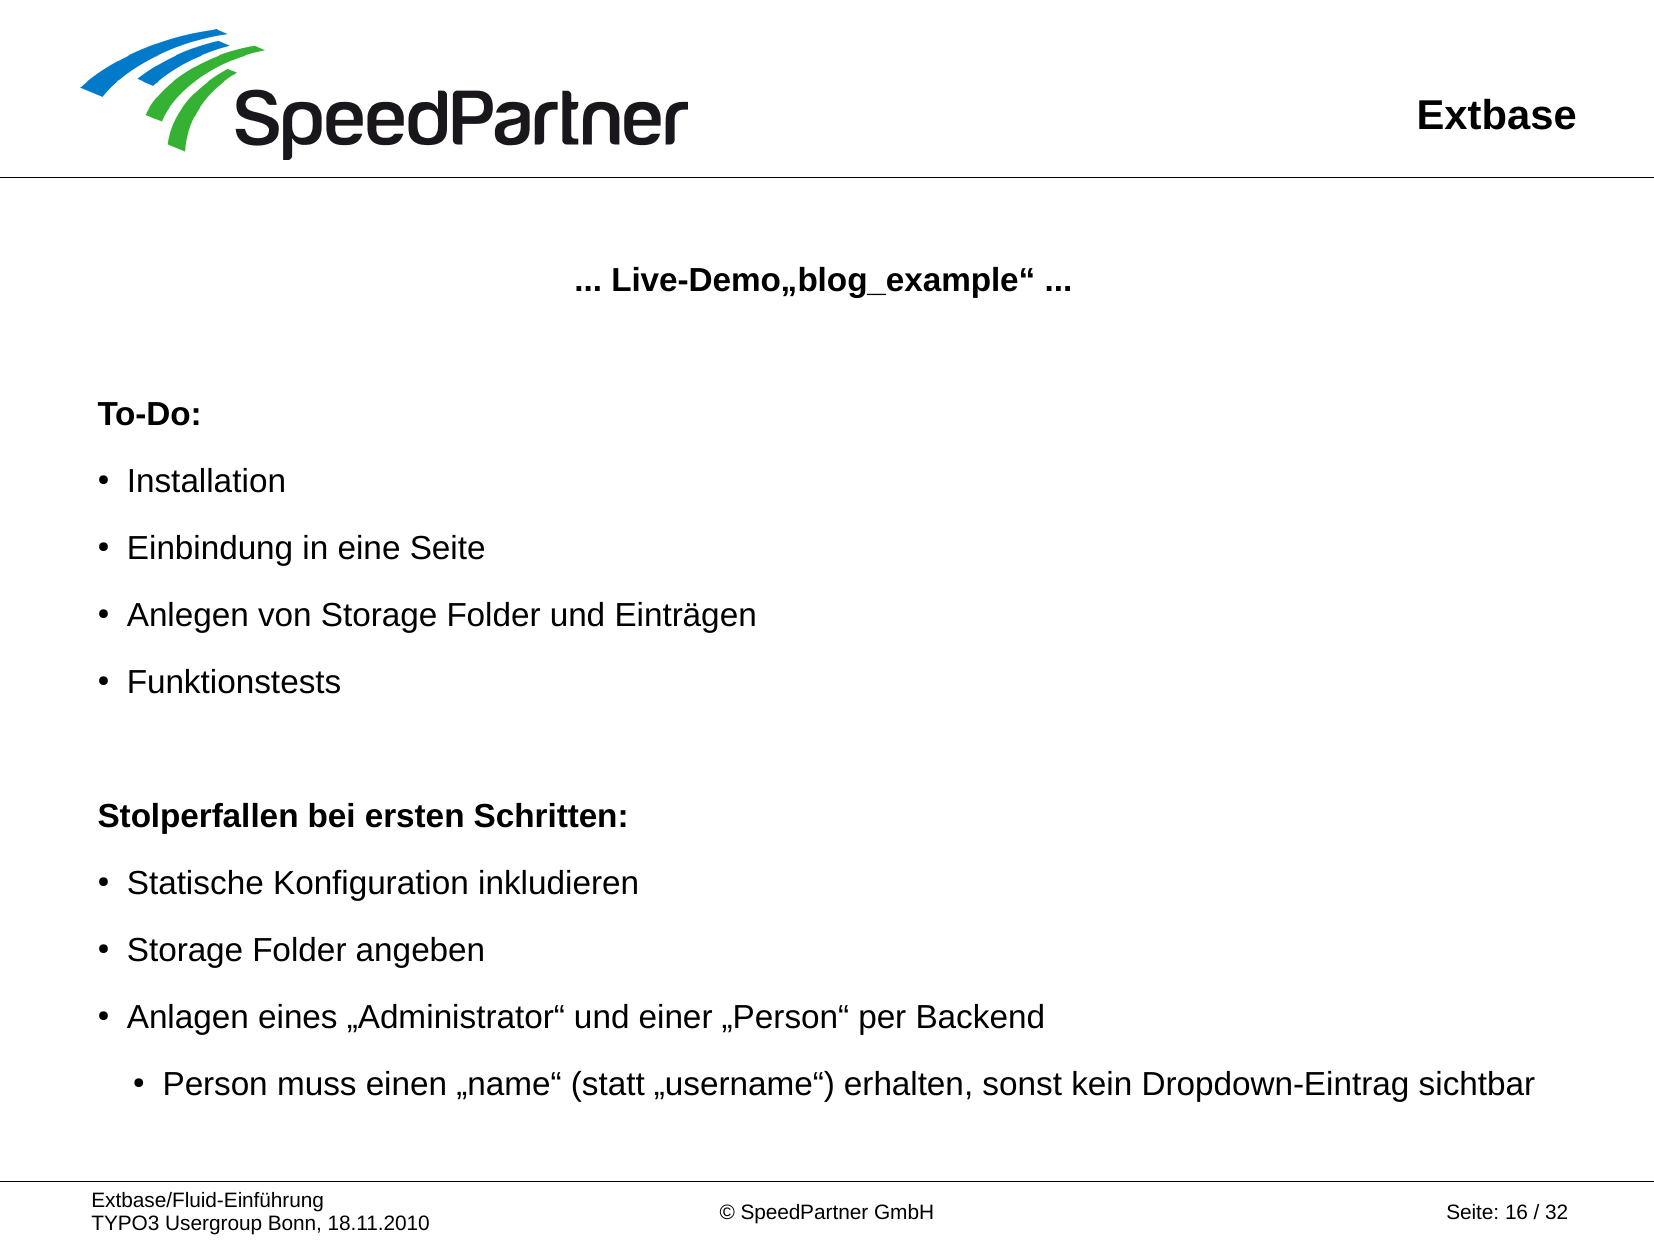

# Extbase
... Live-Demo„blog_example“ ...
To-Do:
Installation
Einbindung in eine Seite
Anlegen von Storage Folder und Einträgen
Funktionstests
Stolperfallen bei ersten Schritten:
Statische Konfiguration inkludieren
Storage Folder angeben
Anlagen eines „Administrator“ und einer „Person“ per Backend
Person muss einen „name“ (statt „username“) erhalten, sonst kein Dropdown-Eintrag sichtbar